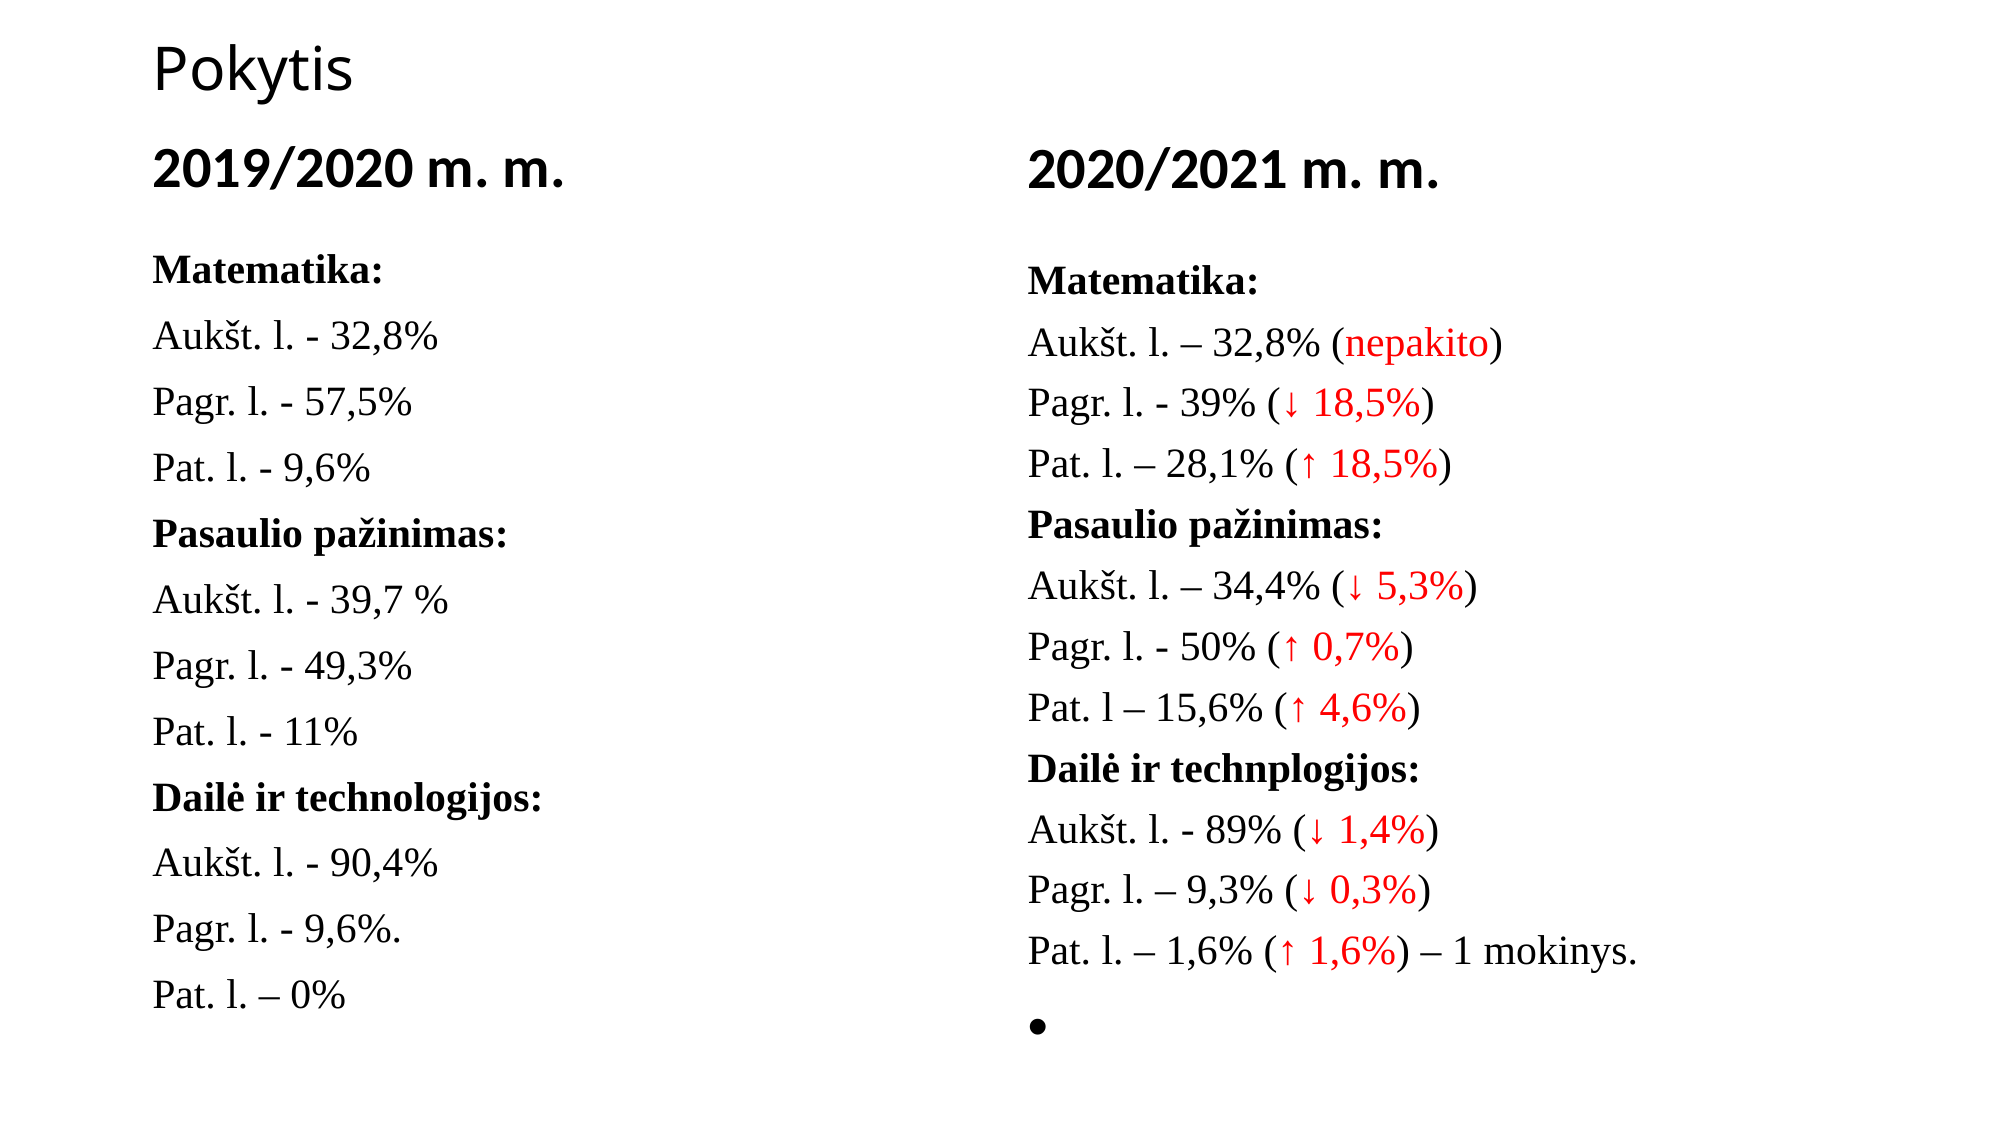

# Pokytis
2019/2020 m. m.
2020/2021 m. m.
Matematika:
Aukšt. l. - 32,8%
Pagr. l. - 57,5%
Pat. l. - 9,6%
Pasaulio pažinimas:
Aukšt. l. - 39,7 %
Pagr. l. - 49,3%
Pat. l. - 11%
Dailė ir technologijos:
Aukšt. l. - 90,4%
Pagr. l. - 9,6%.
Pat. l. – 0%
Matematika:
Aukšt. l. – 32,8% (nepakito)
Pagr. l. - 39% (↓ 18,5%)
Pat. l. – 28,1% (↑ 18,5%)
Pasaulio pažinimas:
Aukšt. l. – 34,4% (↓ 5,3%)
Pagr. l. - 50% (↑ 0,7%)
Pat. l – 15,6% (↑ 4,6%)
Dailė ir technplogijos:
Aukšt. l. - 89% (↓ 1,4%)
Pagr. l. – 9,3% (↓ 0,3%)
Pat. l. – 1,6% (↑ 1,6%) – 1 mokinys.